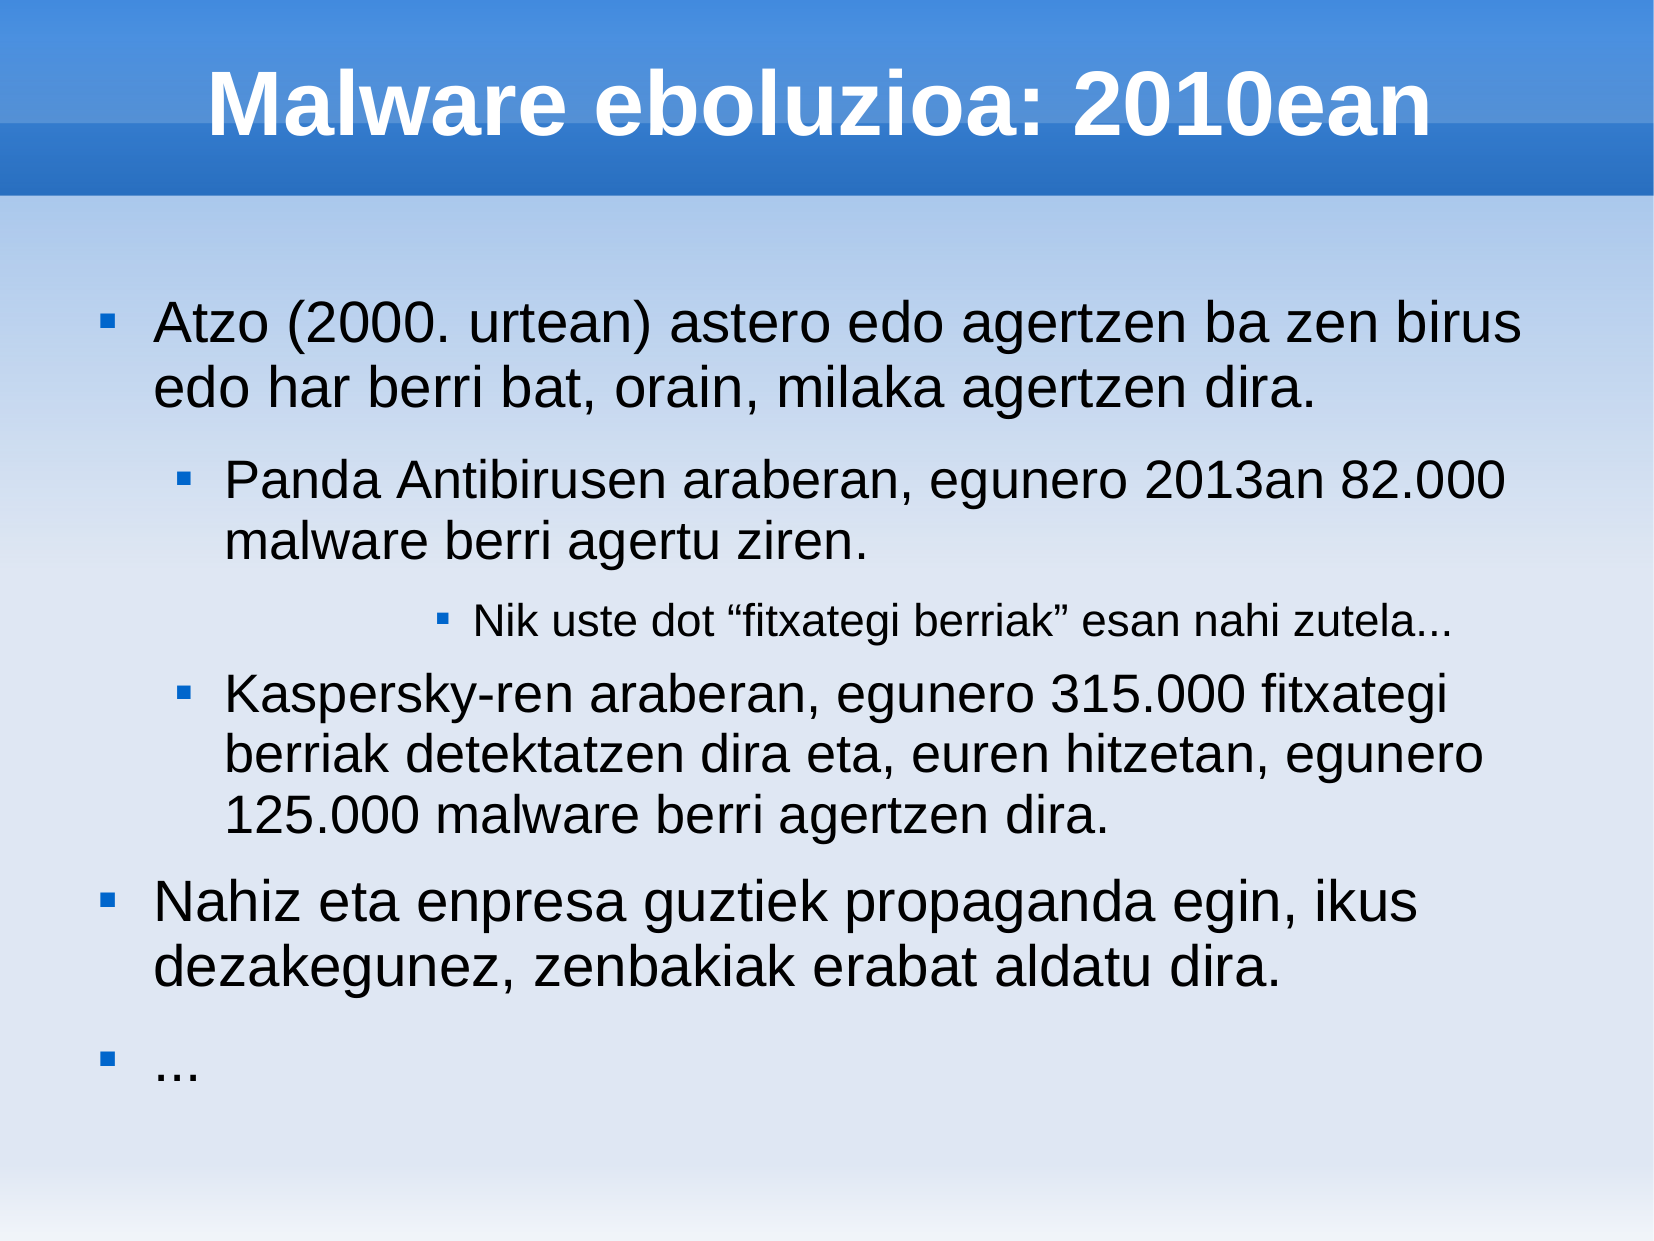

# Malware eboluzioa: 2010ean
Atzo (2000. urtean) astero edo agertzen ba zen birus edo har berri bat, orain, milaka agertzen dira.
Panda Antibirusen araberan, egunero 2013an 82.000 malware berri agertu ziren.
Nik uste dot “fitxategi berriak” esan nahi zutela...
Kaspersky-ren araberan, egunero 315.000 fitxategi berriak detektatzen dira eta, euren hitzetan, egunero 125.000 malware berri agertzen dira.
Nahiz eta enpresa guztiek propaganda egin, ikus dezakegunez, zenbakiak erabat aldatu dira.
...